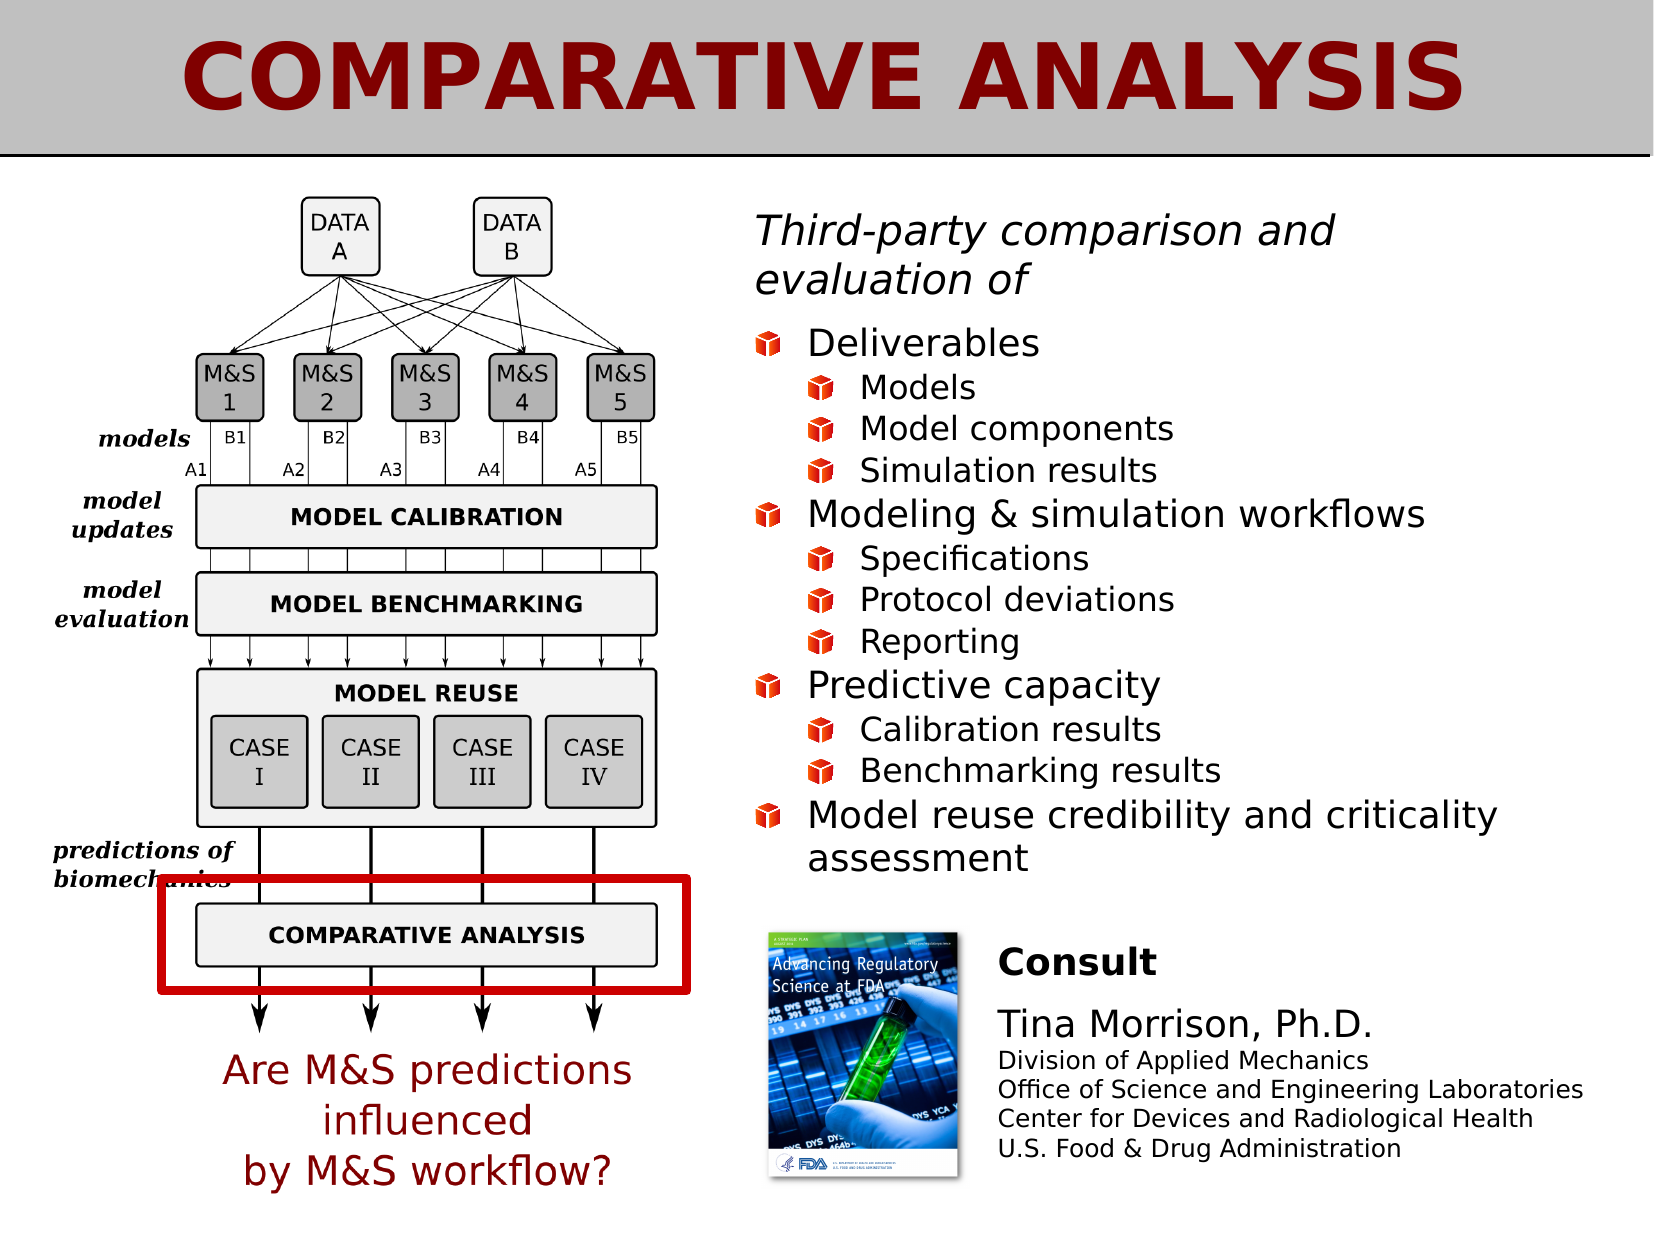

COMPARATIVE ANALYSIS
Third-party comparison and evaluation of
Deliverables
Models
Model components
Simulation results
Modeling & simulation workflows
Specifications
Protocol deviations
Reporting
Predictive capacity
Calibration results
Benchmarking results
Model reuse credibility and criticality assessment
Consult
Tina Morrison, Ph.D.
Division of Applied Mechanics
Office of Science and Engineering Laboratories
Center for Devices and Radiological Health
U.S. Food & Drug Administration